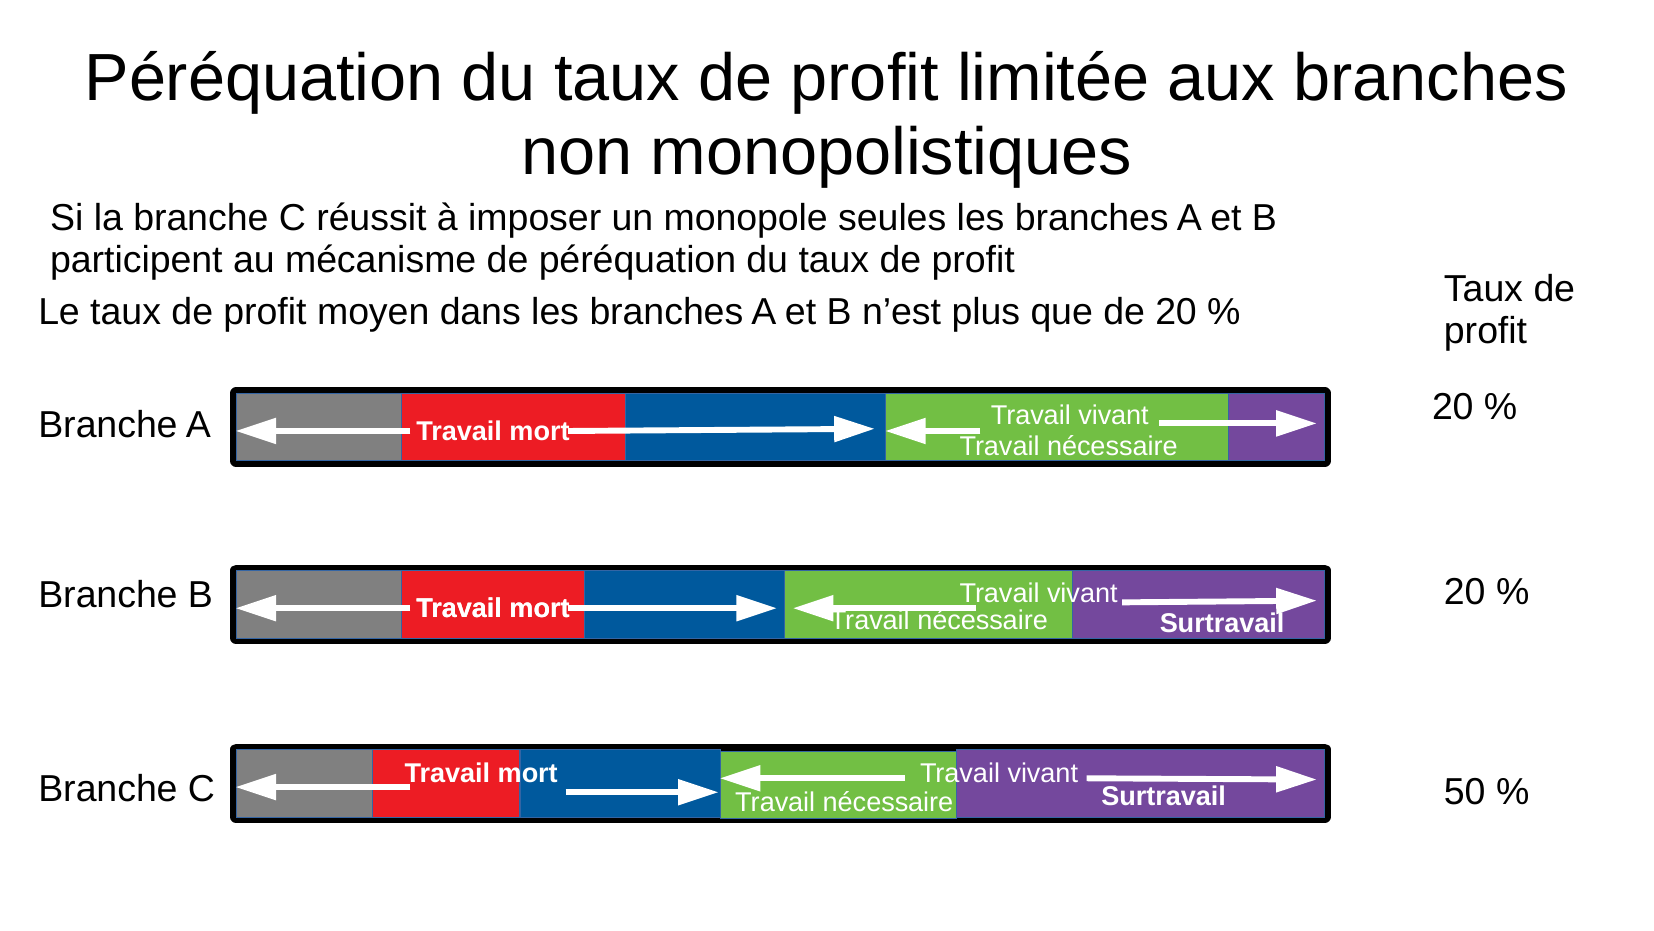

# Péréquation du taux de profit limitée aux branches non monopolistiques
Si la branche C réussit à imposer un monopole seules les branches A et B participent au mécanisme de péréquation du taux de profit
Taux de profit
Le taux de profit moyen dans les branches A et B n’est plus que de 20 %
20 %
Travail vivant
Branche A
Travail mort
Travail nécessaire
20 %
Branche B
Travail vivant
Travail mort
Travail mort
Travail nécessaire
Surtravail
Travail vivant
Travail mort
Branche C
50 %
Surtravail
Travail nécessaire